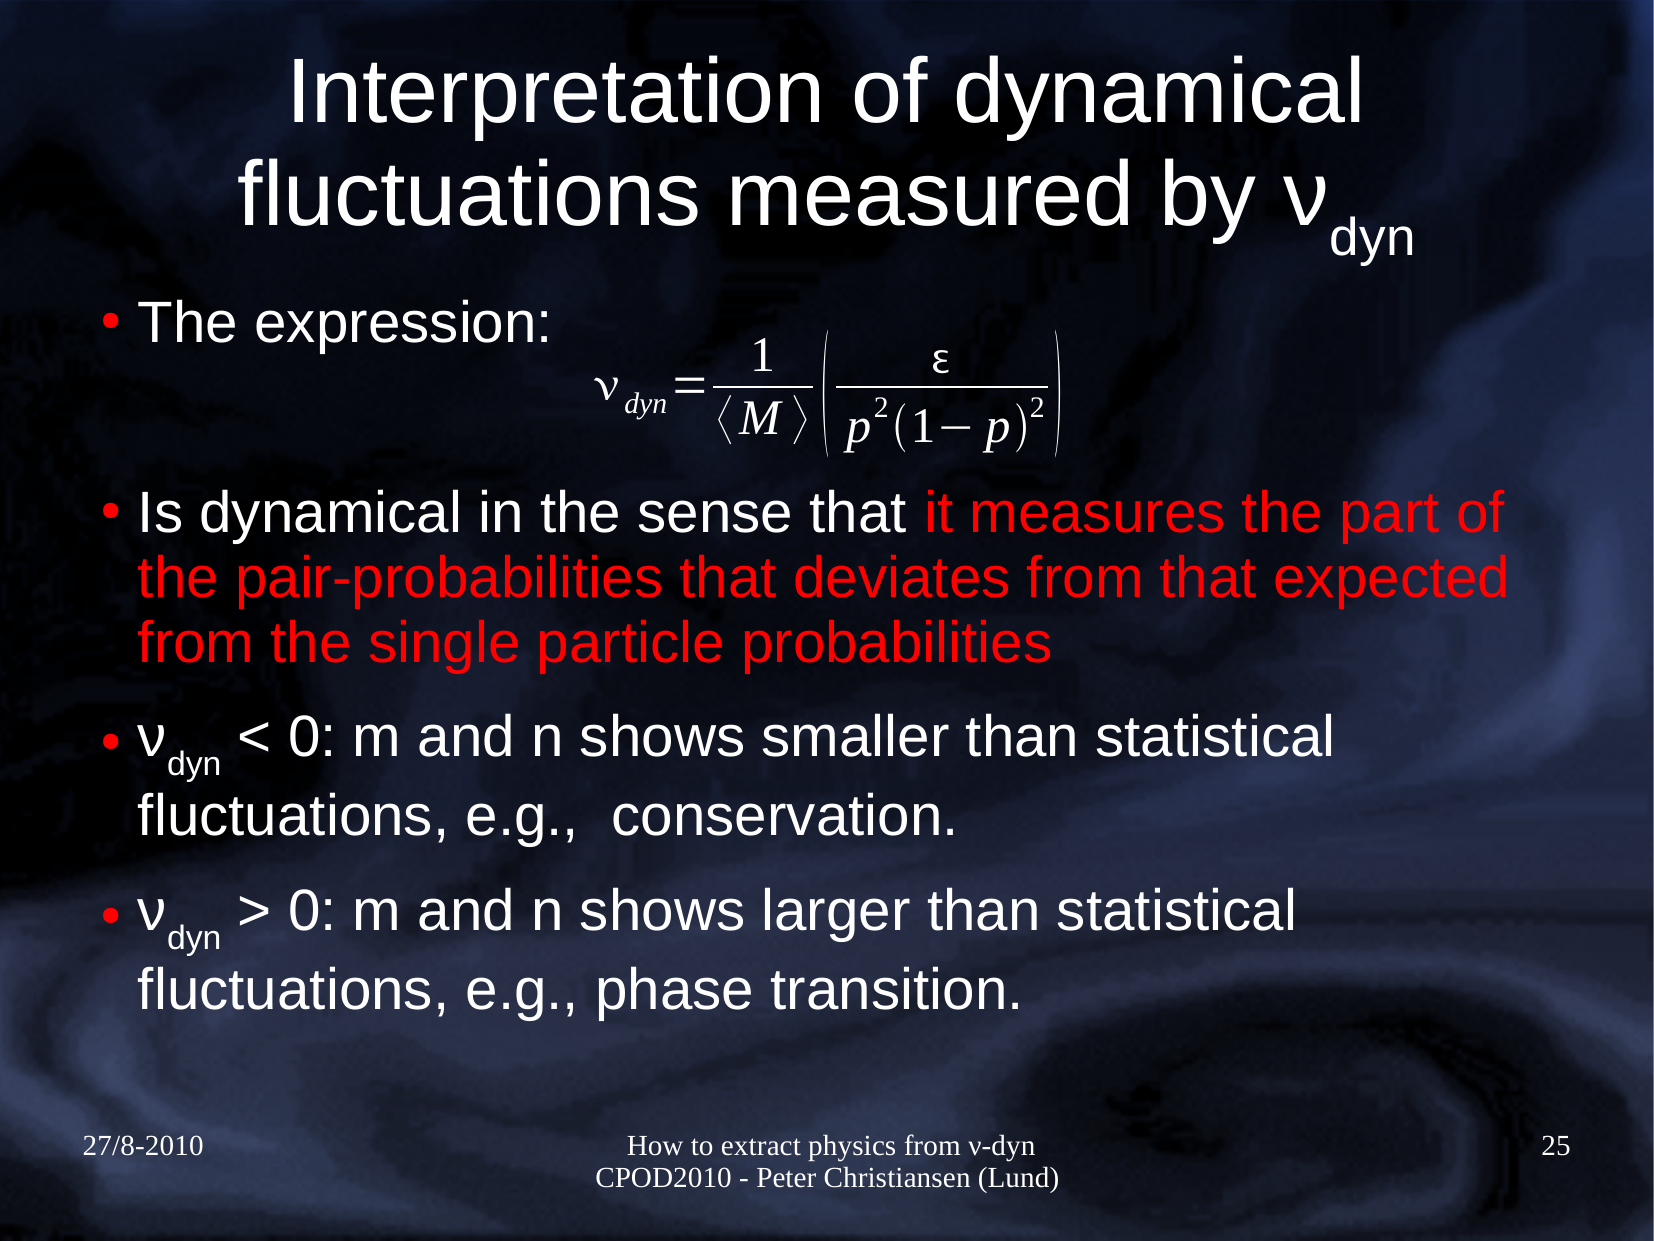

Interpretation of dynamical fluctuations measured by νdyn
# The expression:
Is dynamical in the sense that it measures the part of the pair-probabilities that deviates from that expected from the single particle probabilities
νdyn < 0: m and n shows smaller than statistical fluctuations, e.g., conservation.
νdyn > 0: m and n shows larger than statistical fluctuations, e.g., phase transition.
27/8-2010
25